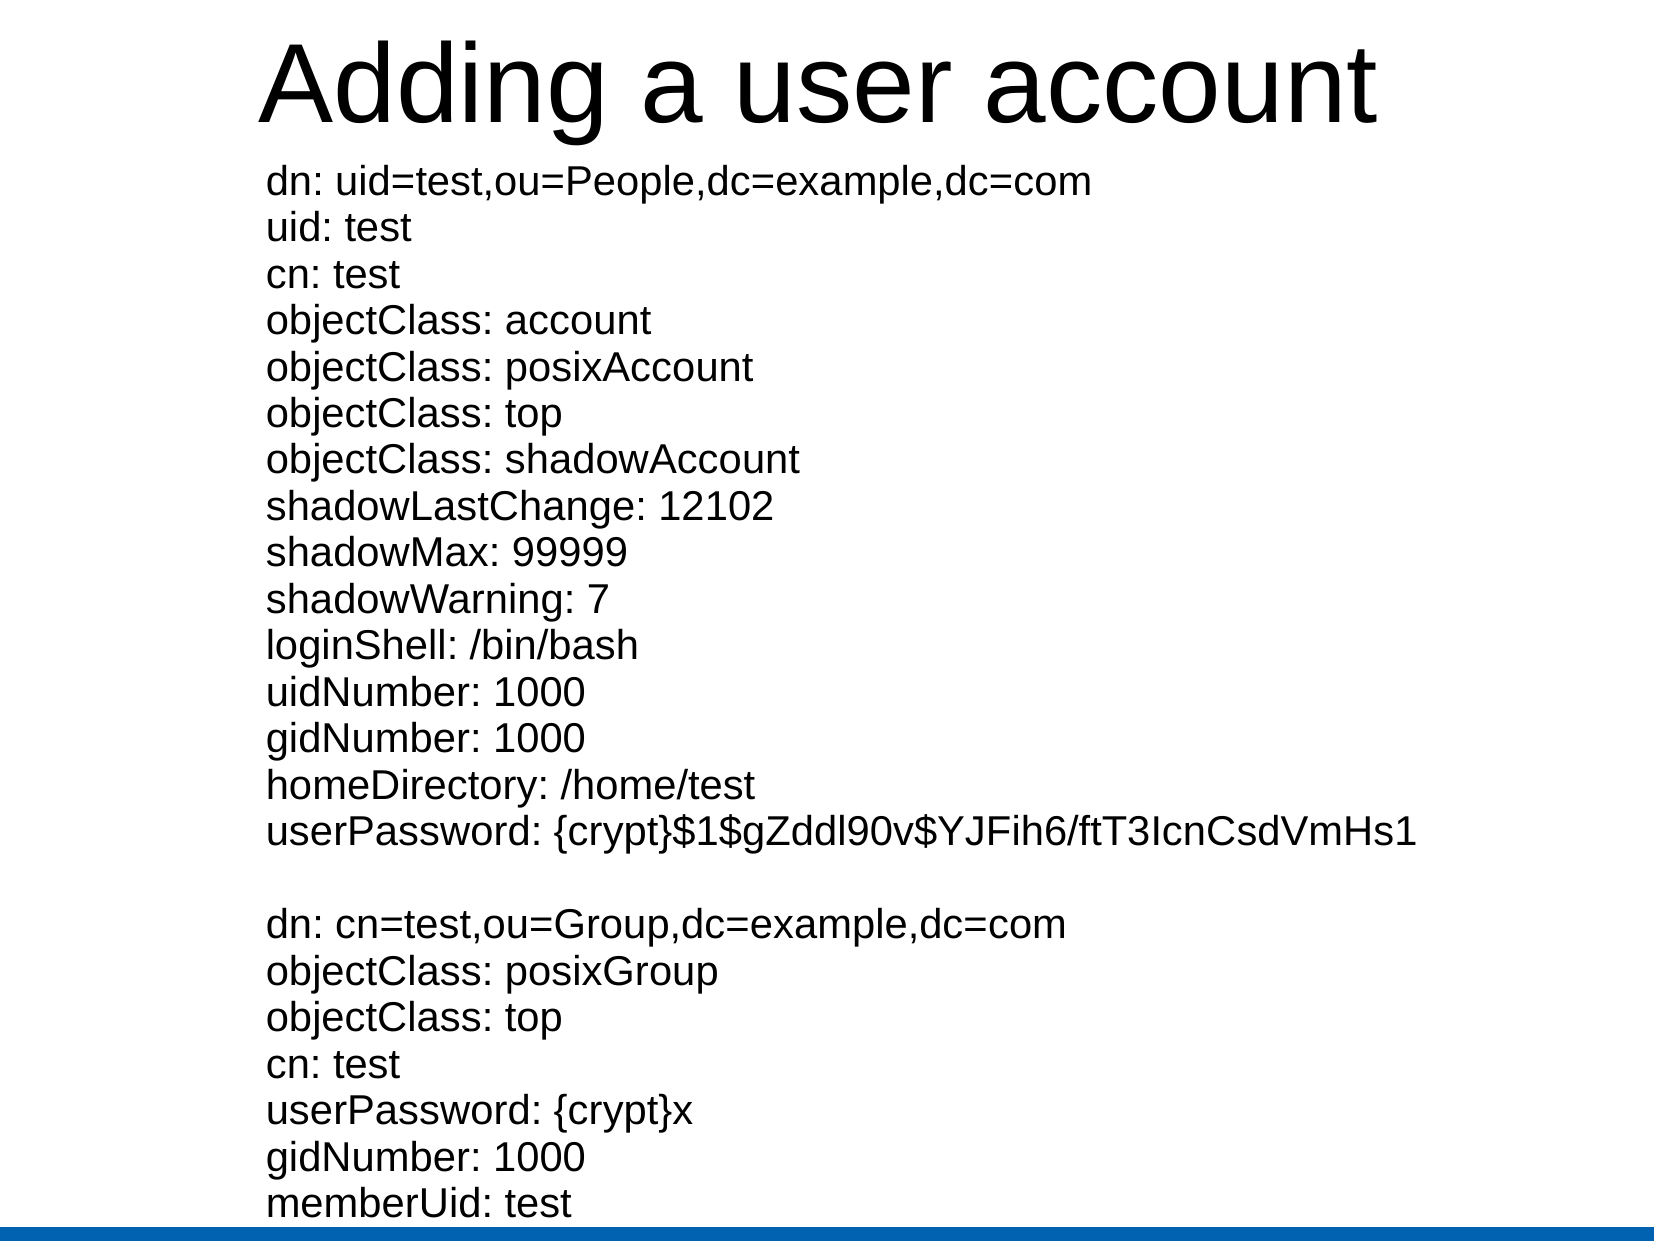

# Adding a user account
dn: uid=test,ou=People,dc=example,dc=com
uid: test
cn: test
objectClass: account
objectClass: posixAccount
objectClass: top
objectClass: shadowAccount
shadowLastChange: 12102
shadowMax: 99999
shadowWarning: 7
loginShell: /bin/bash
uidNumber: 1000
gidNumber: 1000
homeDirectory: /home/test
userPassword: {crypt}$1$gZddl90v$YJFih6/ftT3IcnCsdVmHs1
dn: cn=test,ou=Group,dc=example,dc=com
objectClass: posixGroup
objectClass: top
cn: test
userPassword: {crypt}x
gidNumber: 1000
memberUid: test